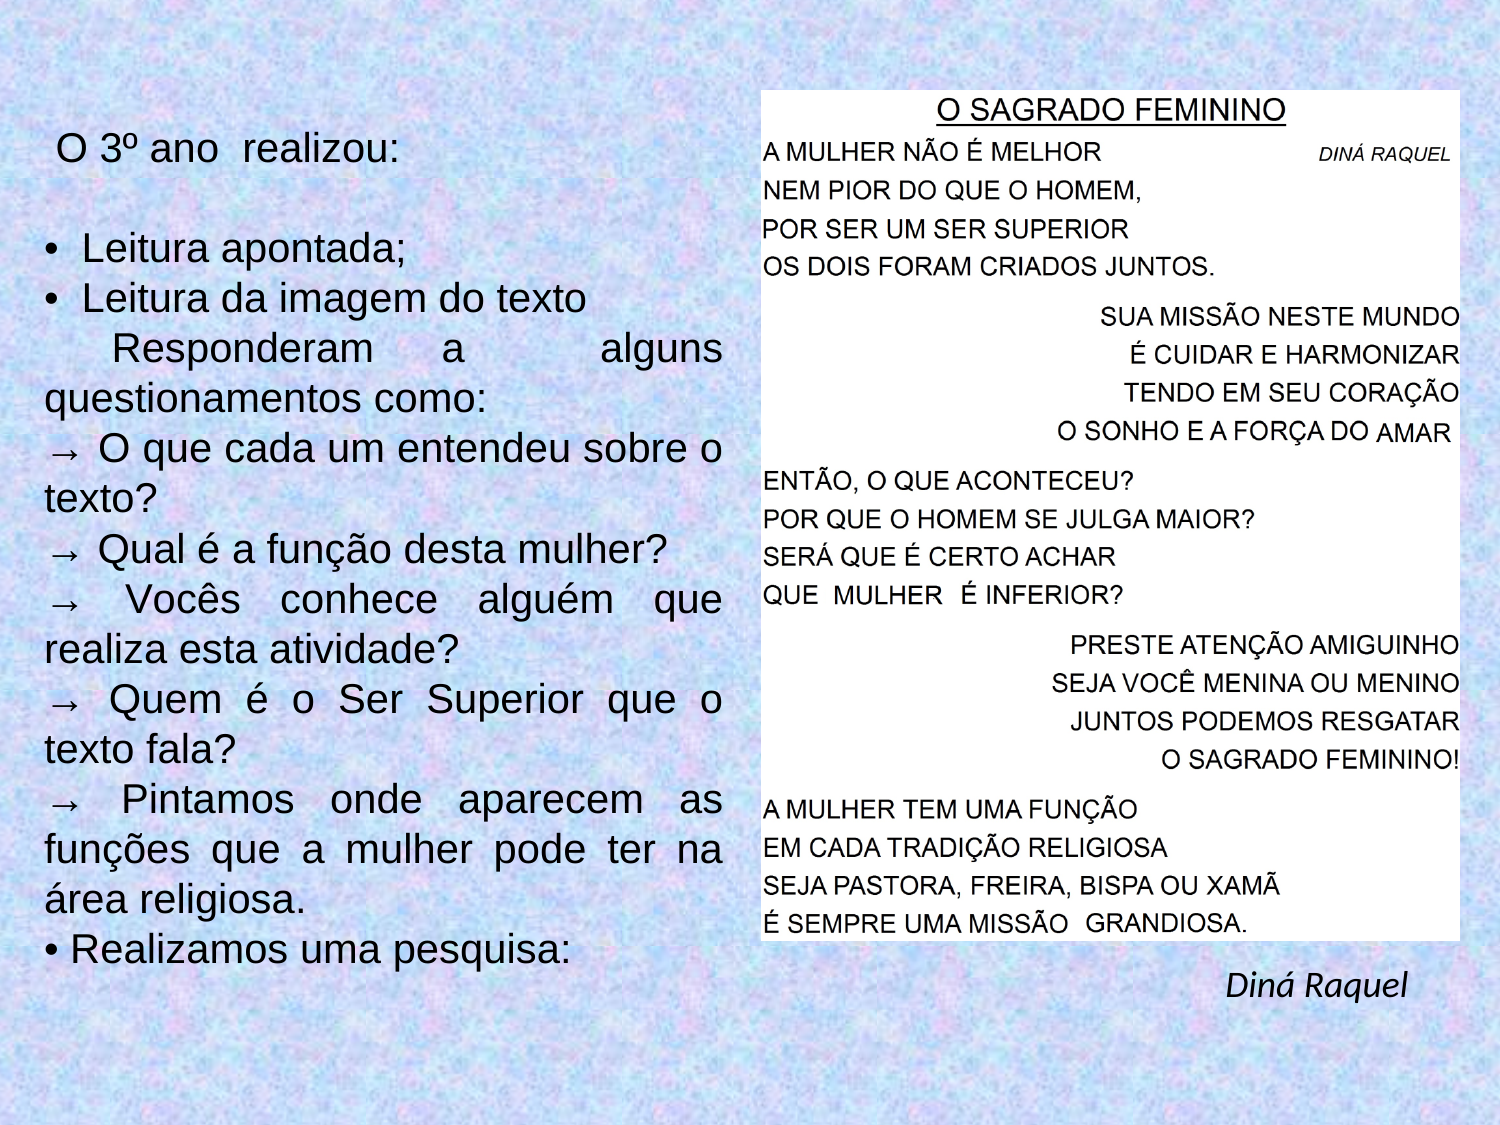

O 3º ano realizou:
• Leitura apontada;
• Leitura da imagem do texto
 Responderam a alguns questionamentos como:
→ O que cada um entendeu sobre o texto?
→ Qual é a função desta mulher?
→ Vocês conhece alguém que realiza esta atividade?
→ Quem é o Ser Superior que o texto fala?
→ Pintamos onde aparecem as funções que a mulher pode ter na área religiosa.
• Realizamos uma pesquisa:
Diná Raquel